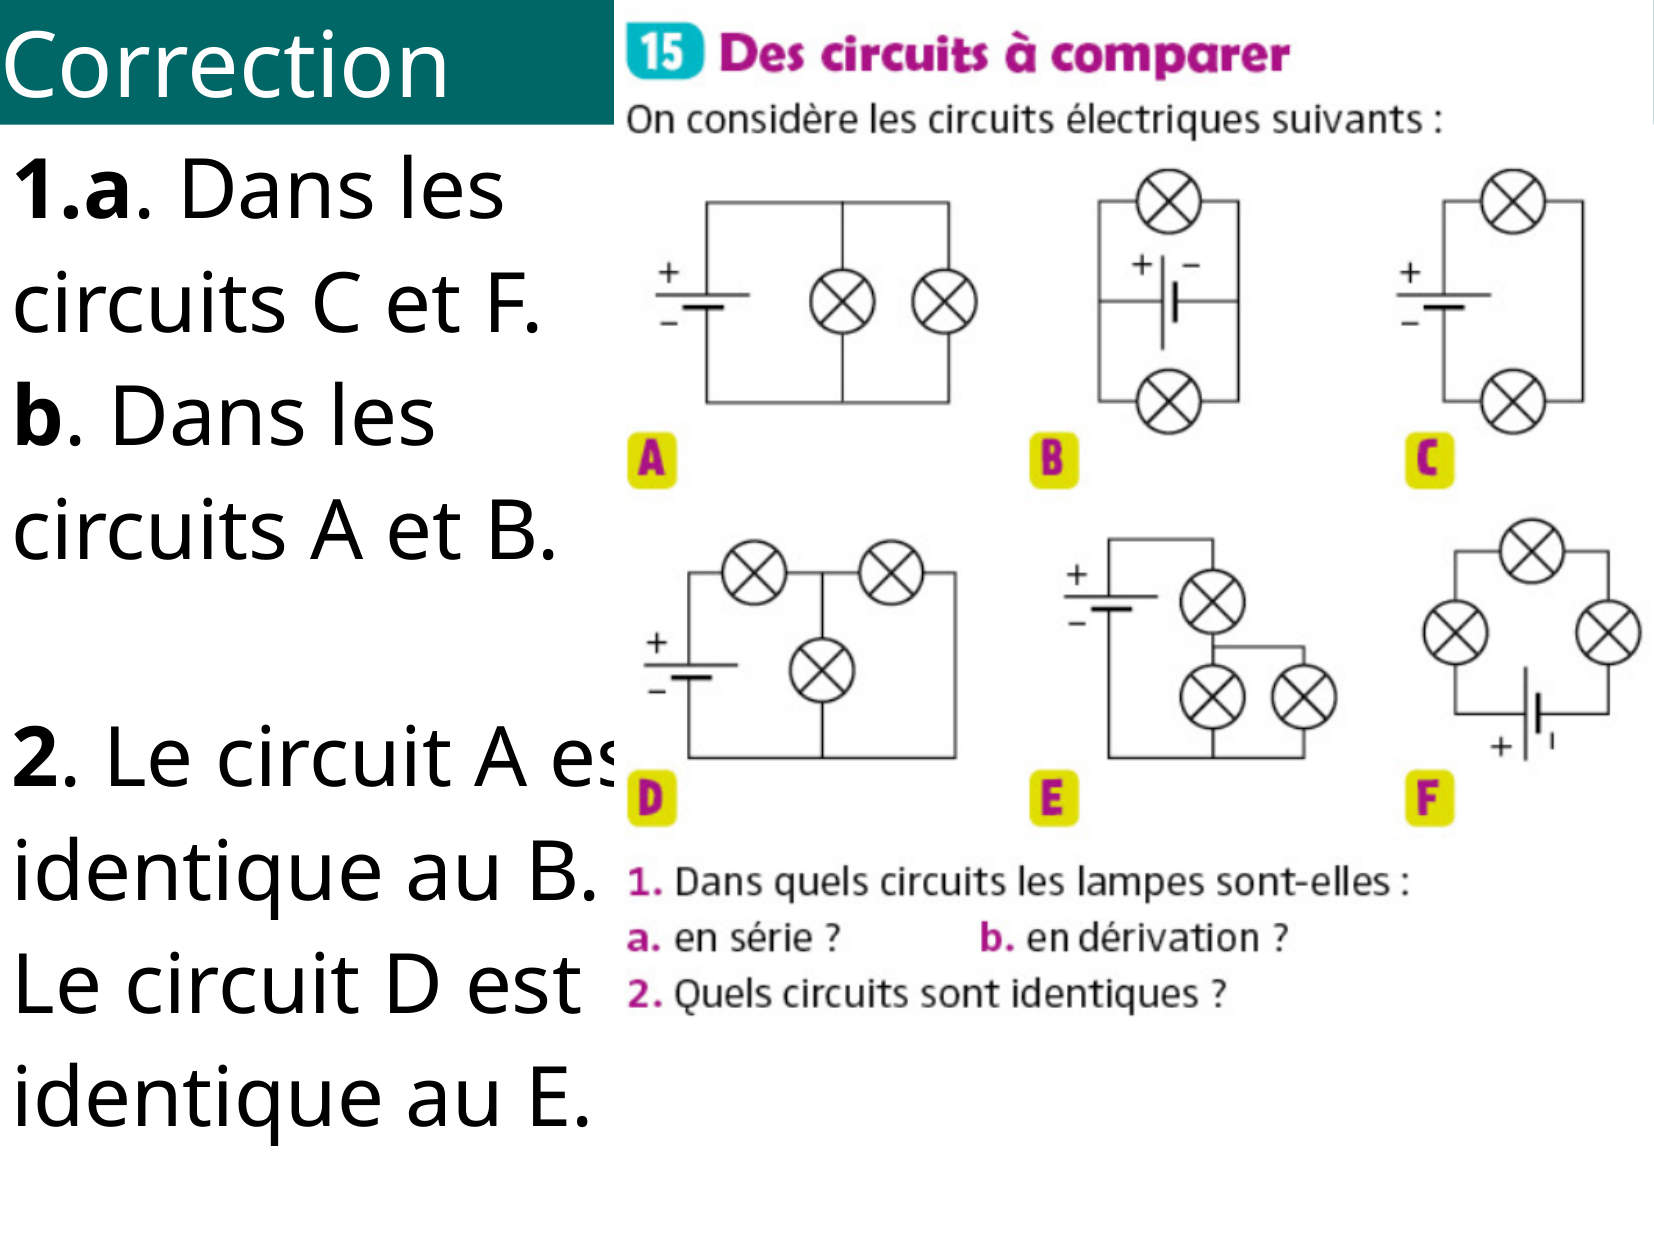

# Correction
1.a. Dans les
circuits C et F.
b. Dans les
circuits A et B.
2. Le circuit A est
identique au B.
Le circuit D est
identique au E.